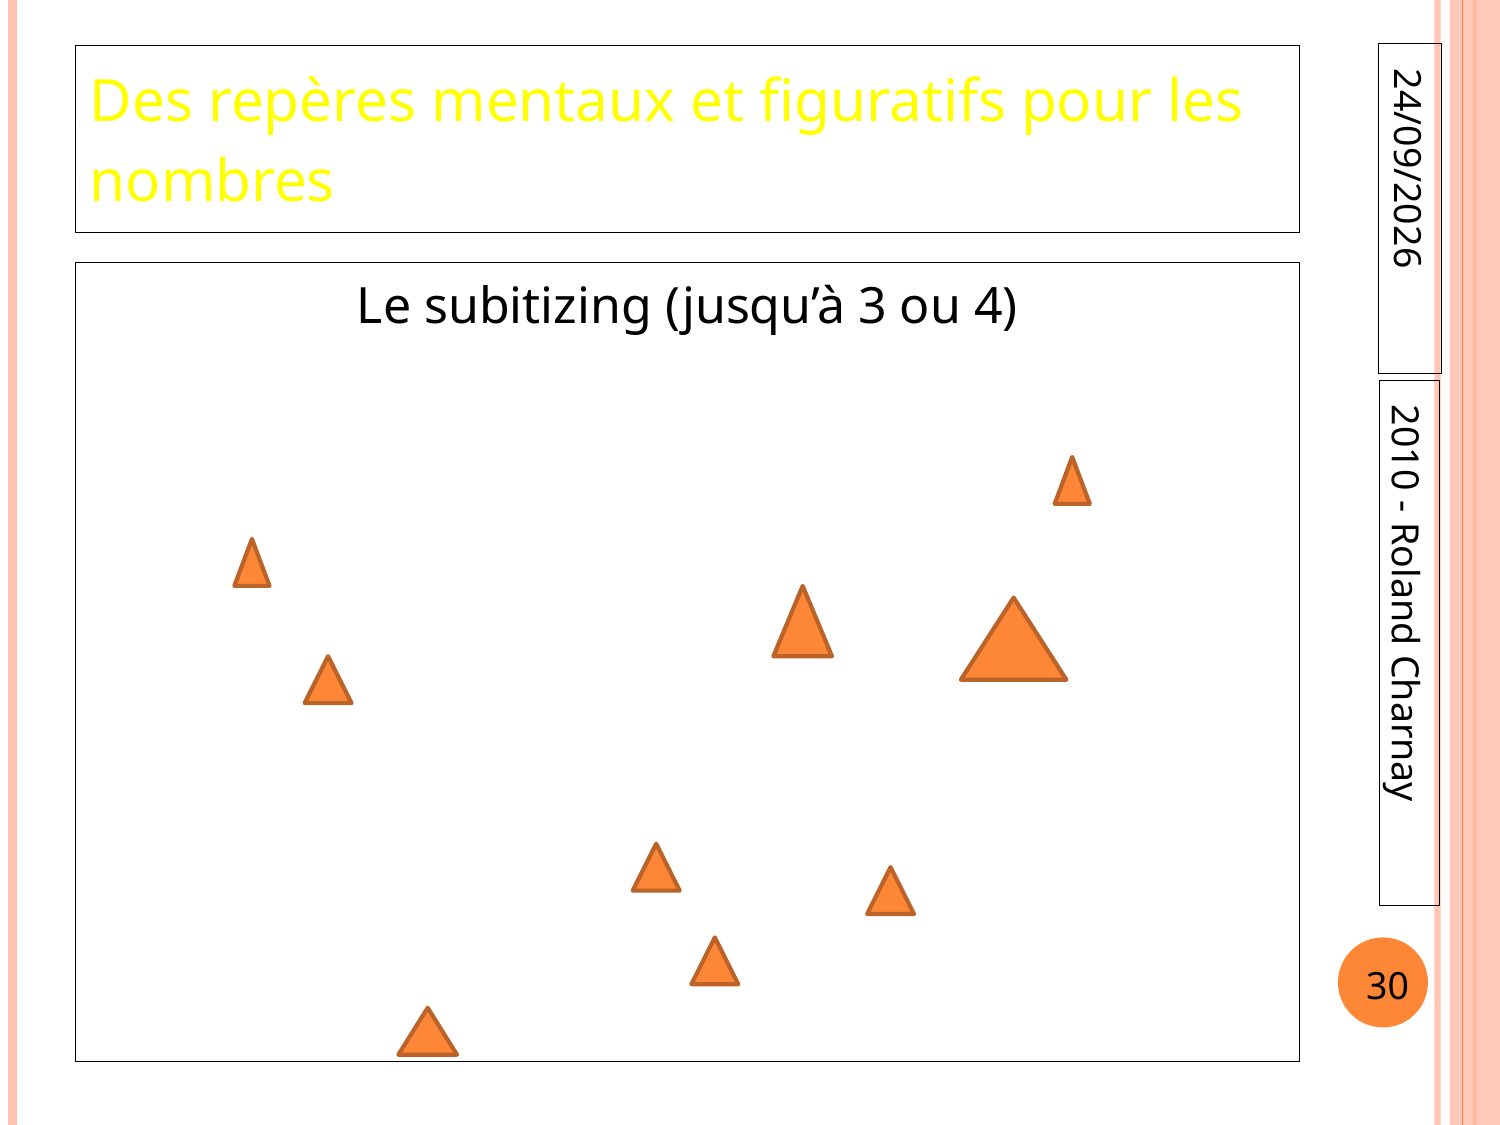

# Des repères mentaux et figuratifs pour les nombres
Le subitizing (jusqu’à 3 ou 4)